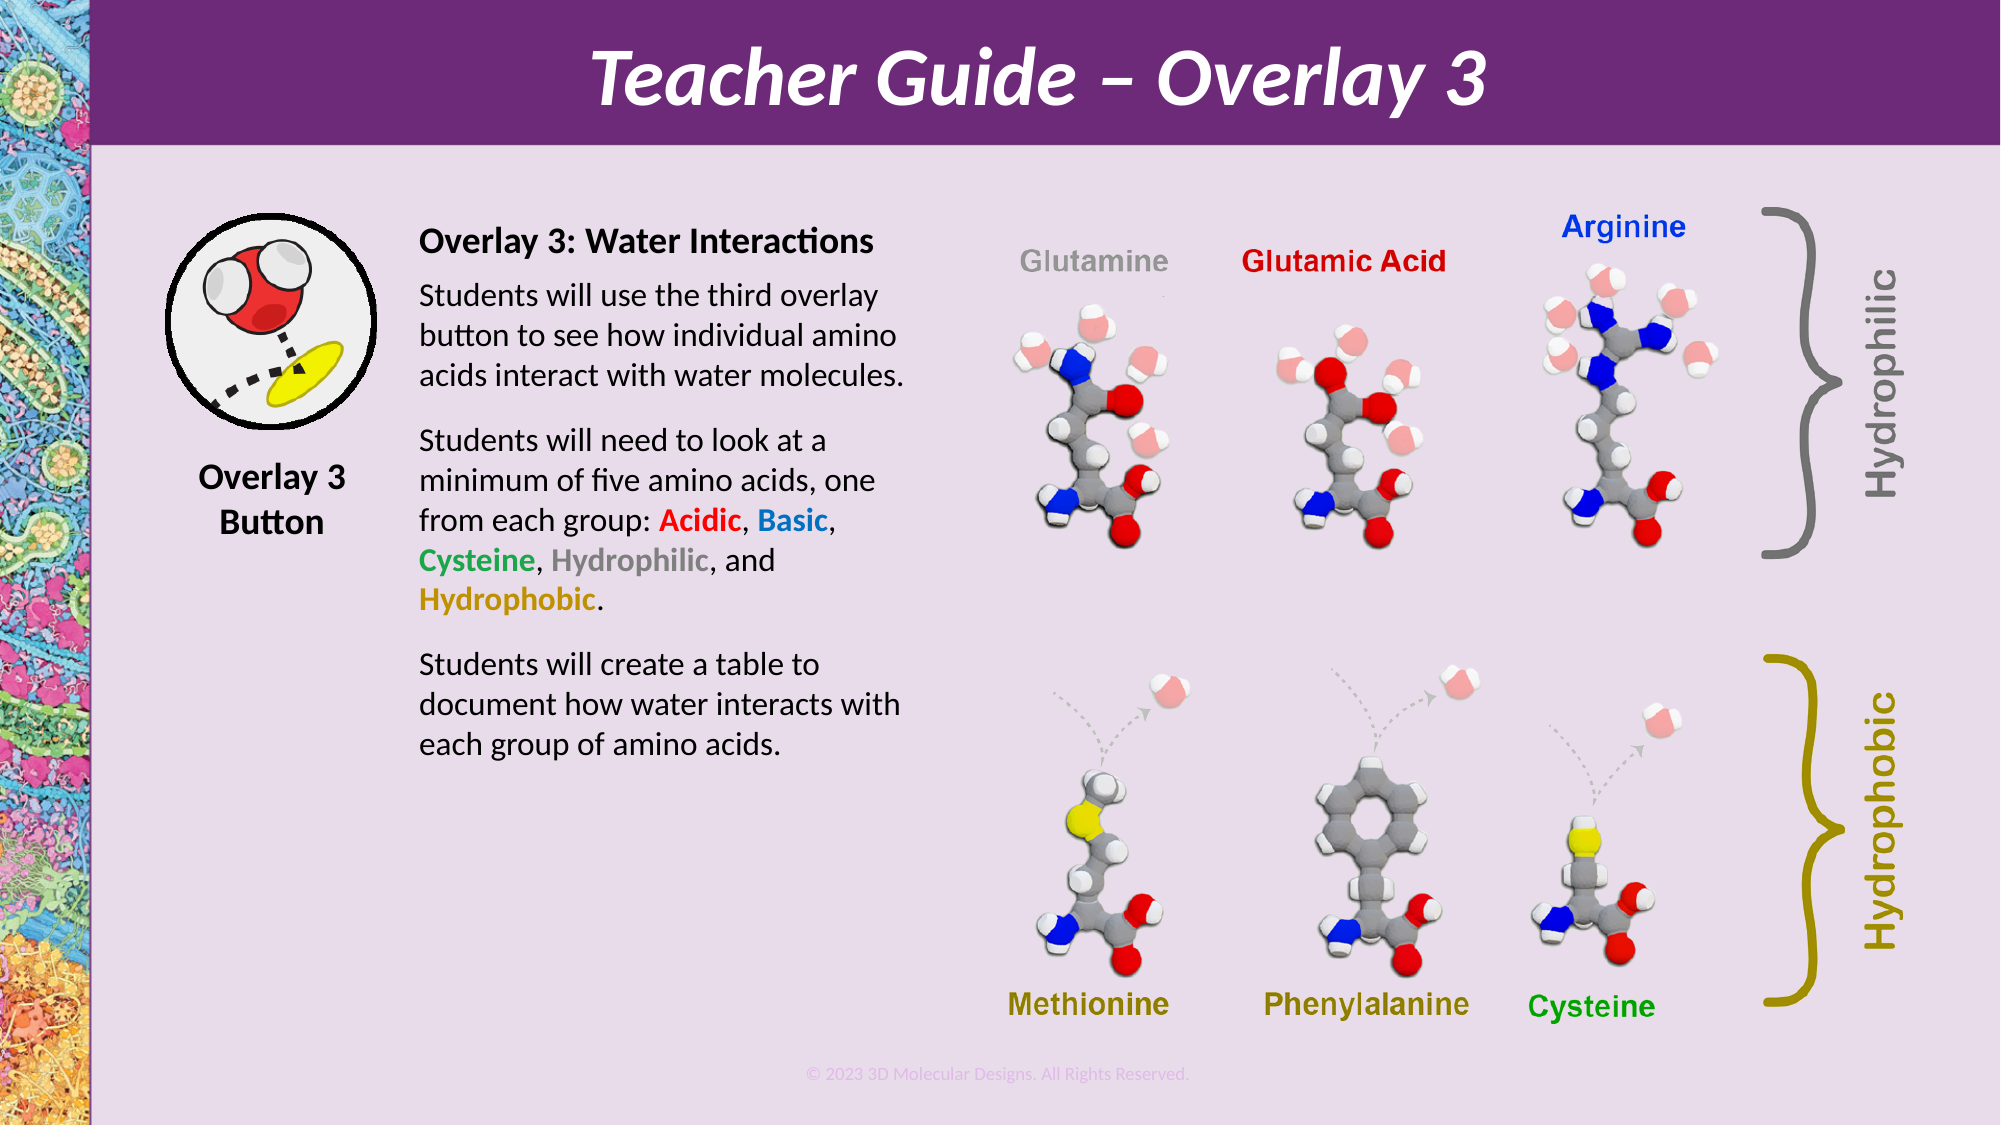

Teacher Guide – Overlay 3
Overlay 3: Water Interactions
Students will use the third overlay button to see how individual amino acids interact with water molecules.
Students will need to look at a minimum of five amino acids, one from each group: Acidic, Basic, Cysteine, Hydrophilic, and Hydrophobic.
Students will create a table to document how water interacts with each group of amino acids.
Overlay 3 Button
© 2023 3D Molecular Designs. All Rights Reserved.